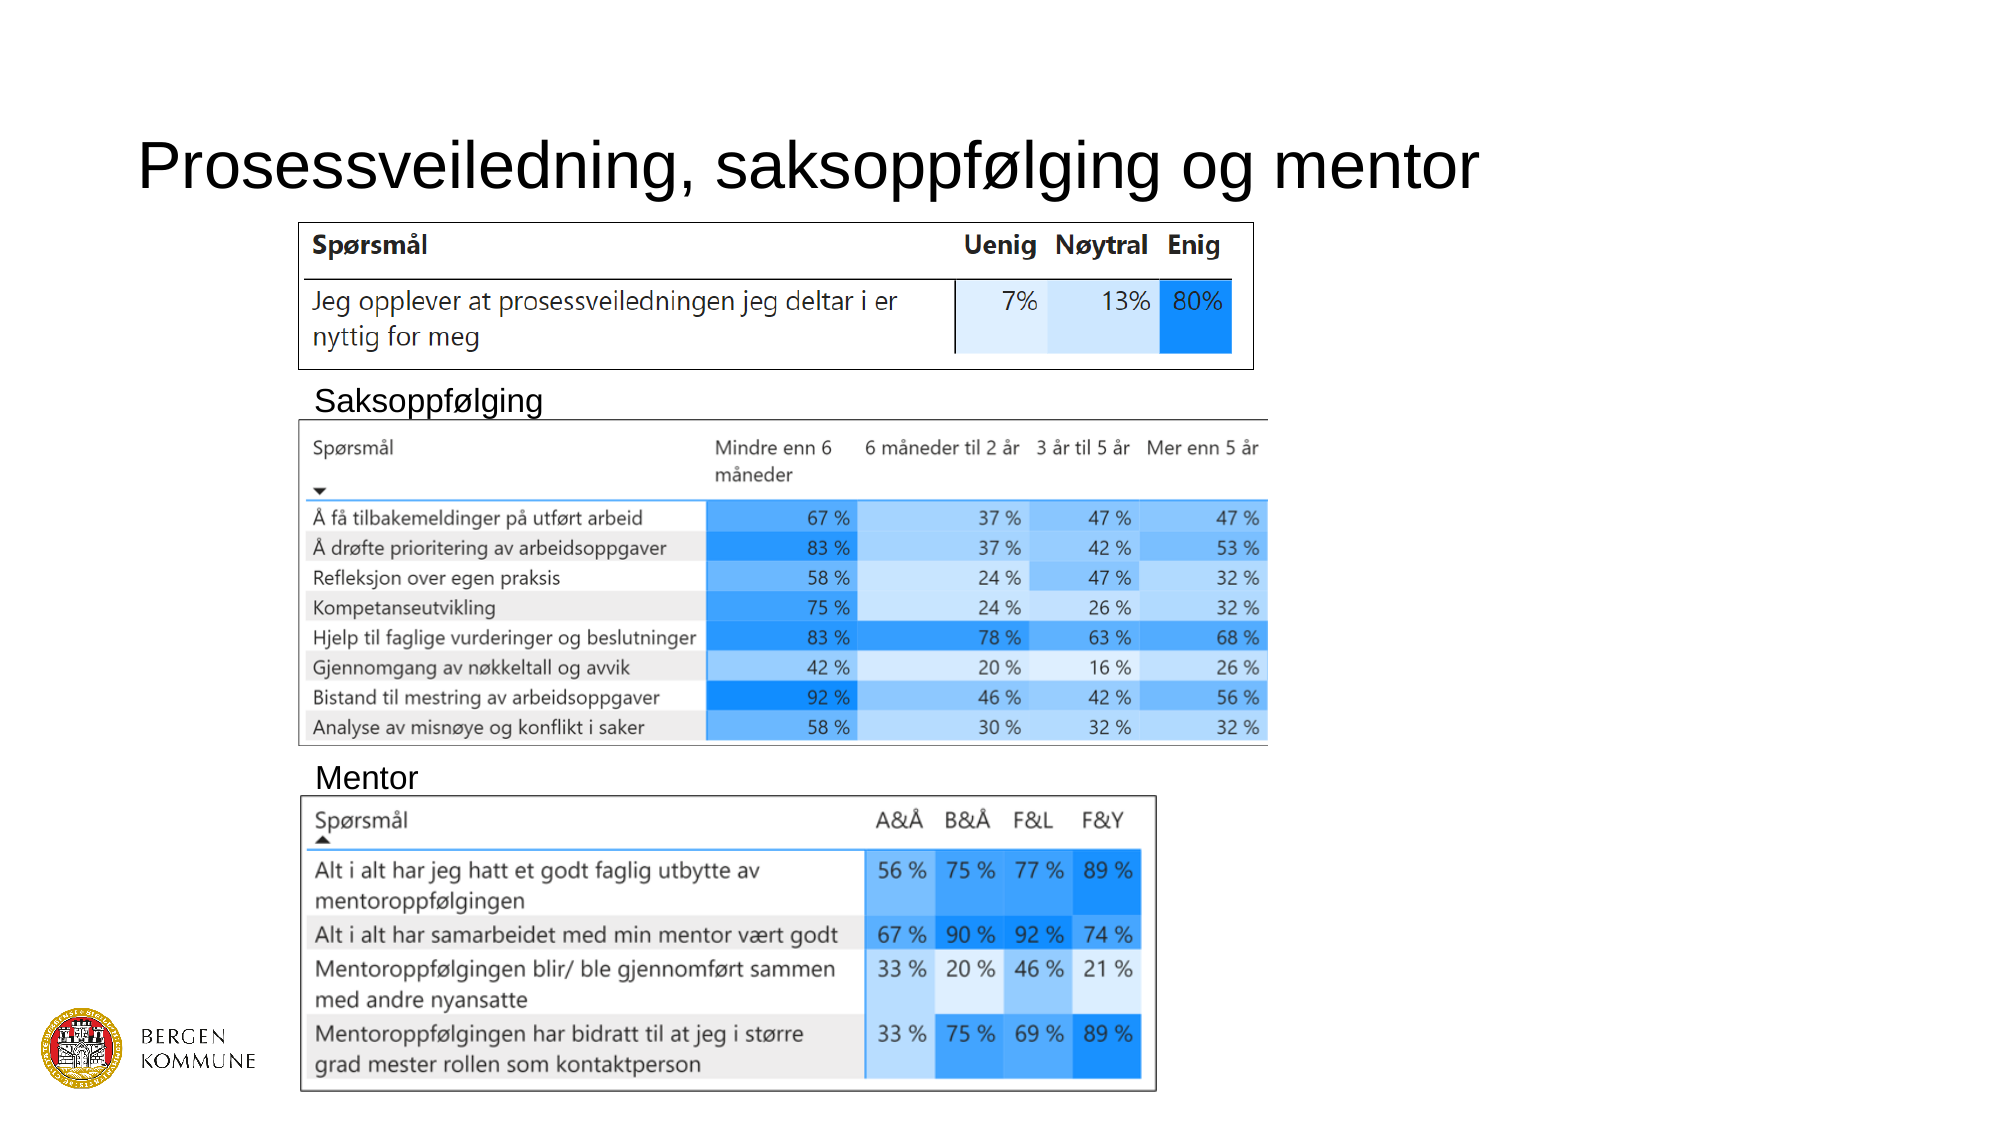

# Prosessveiledning, saksoppfølging og mentor
Saksoppfølging
Mentor